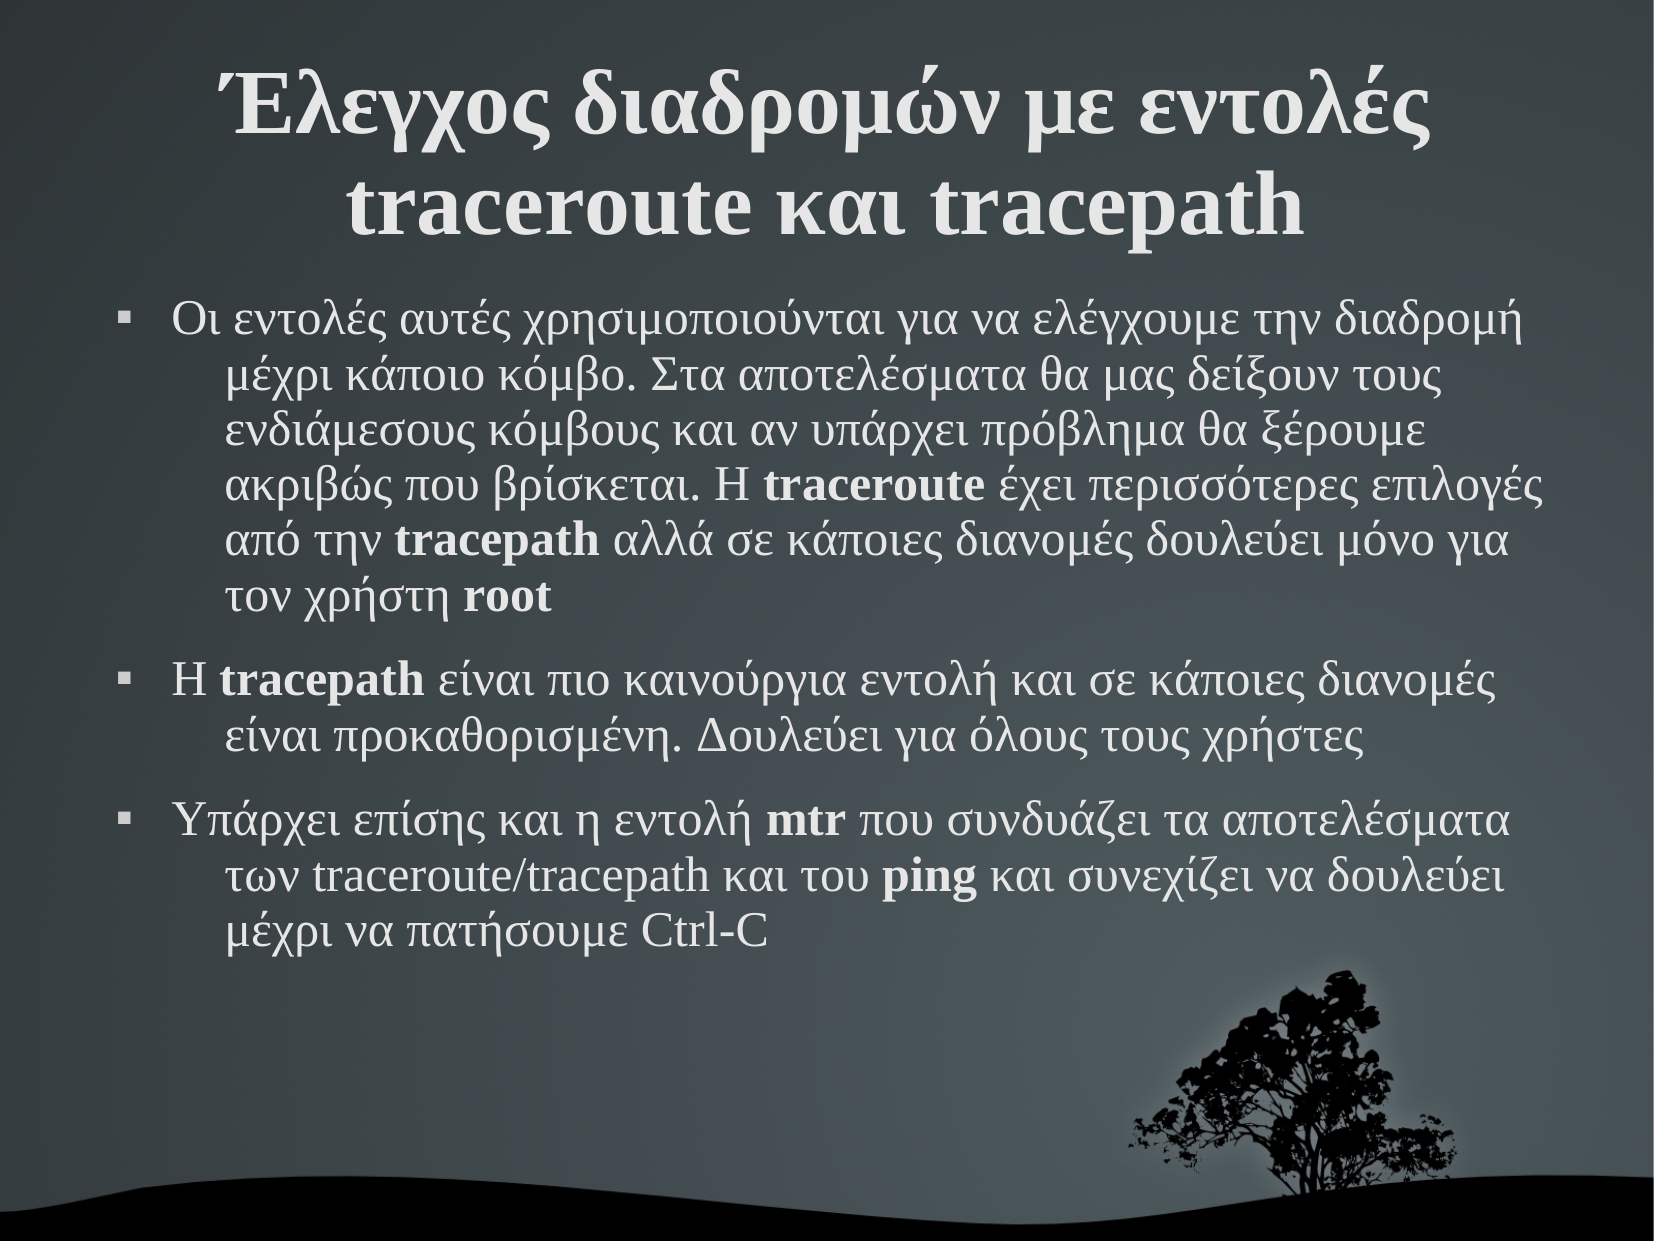

# Έλεγχος διαδρομών με εντολές traceroute και tracepath
Οι εντολές αυτές χρησιμοποιούνται για να ελέγχουμε την διαδρομή μέχρι κάποιο κόμβο. Στα αποτελέσματα θα μας δείξουν τους ενδιάμεσους κόμβους και αν υπάρχει πρόβλημα θα ξέρουμε ακριβώς που βρίσκεται. Η traceroute έχει περισσότερες επιλογές από την tracepath αλλά σε κάποιες διανομές δουλεύει μόνο για τον χρήστη root
H tracepath είναι πιο καινούργια εντολή και σε κάποιες διανομές είναι προκαθορισμένη. Δουλεύει για όλους τους χρήστες
Υπάρχει επίσης και η εντολή mtr που συνδυάζει τα αποτελέσματα των traceroute/tracepath και του ping και συνεχίζει να δουλεύει μέχρι να πατήσουμε Ctrl-C